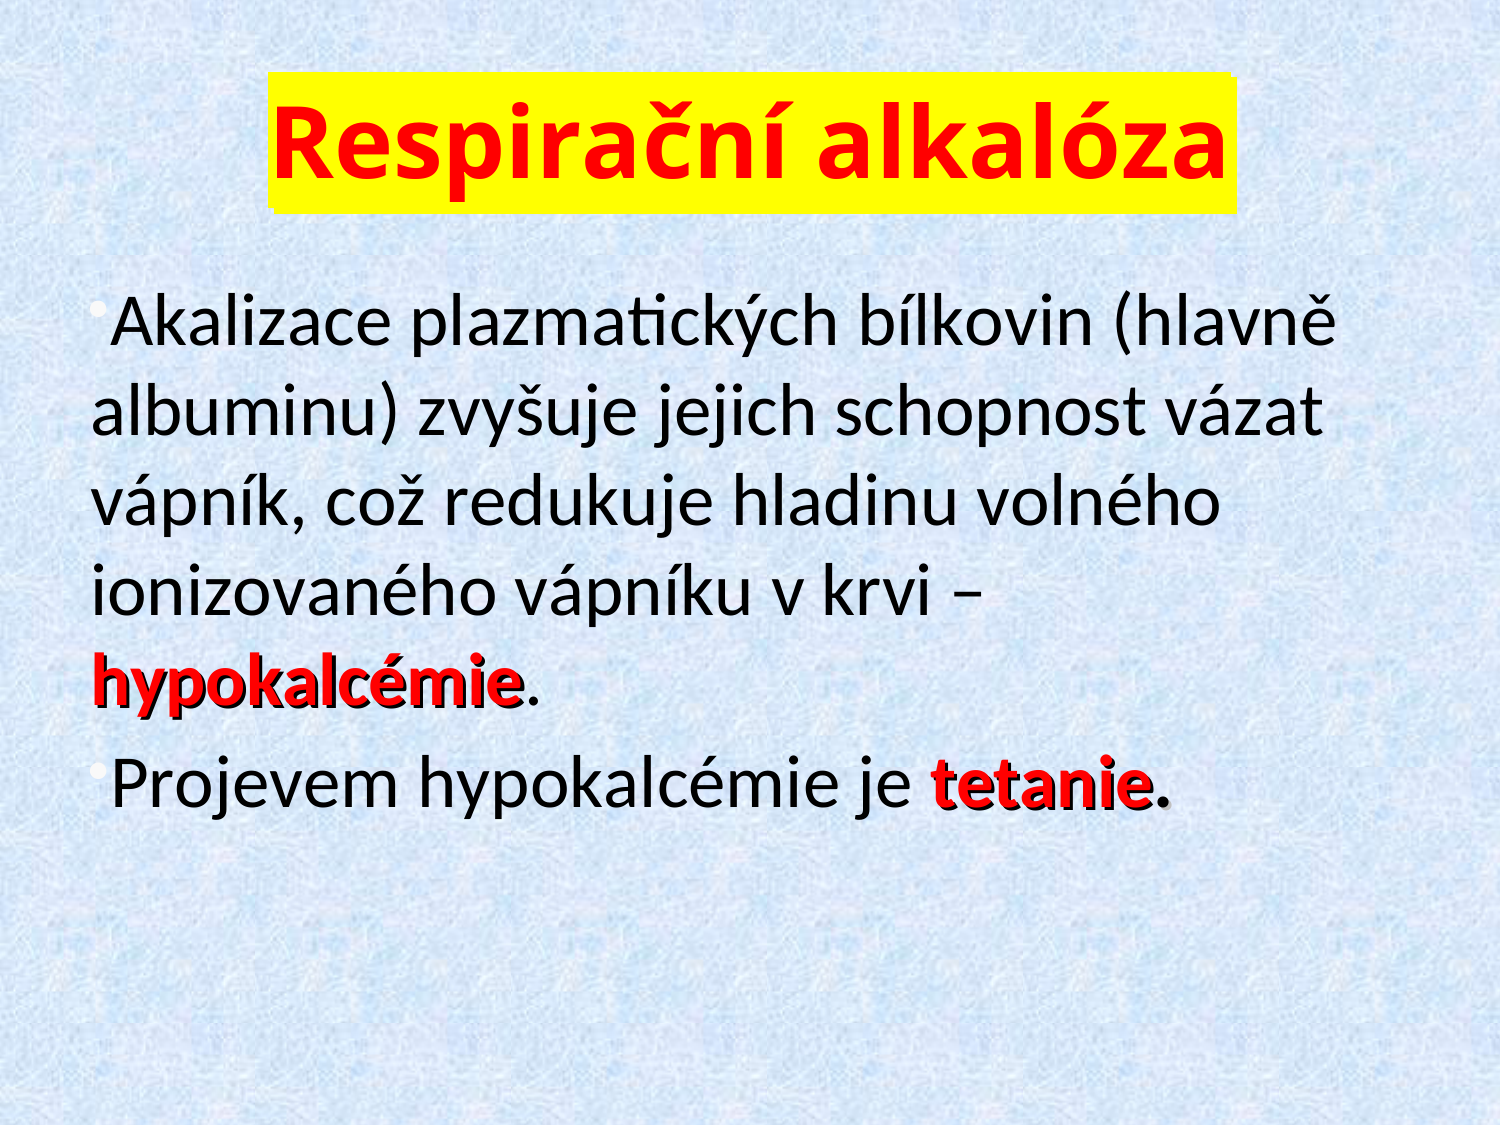

# Respirační alkalóza
Akalizace plazmatických bílkovin (hlavně albuminu) zvyšuje jejich schopnost vázat vápník, což redukuje hladinu volného ionizovaného vápníku v krvi –hypokalcémie.
Projevem hypokalcémie je tetanie.